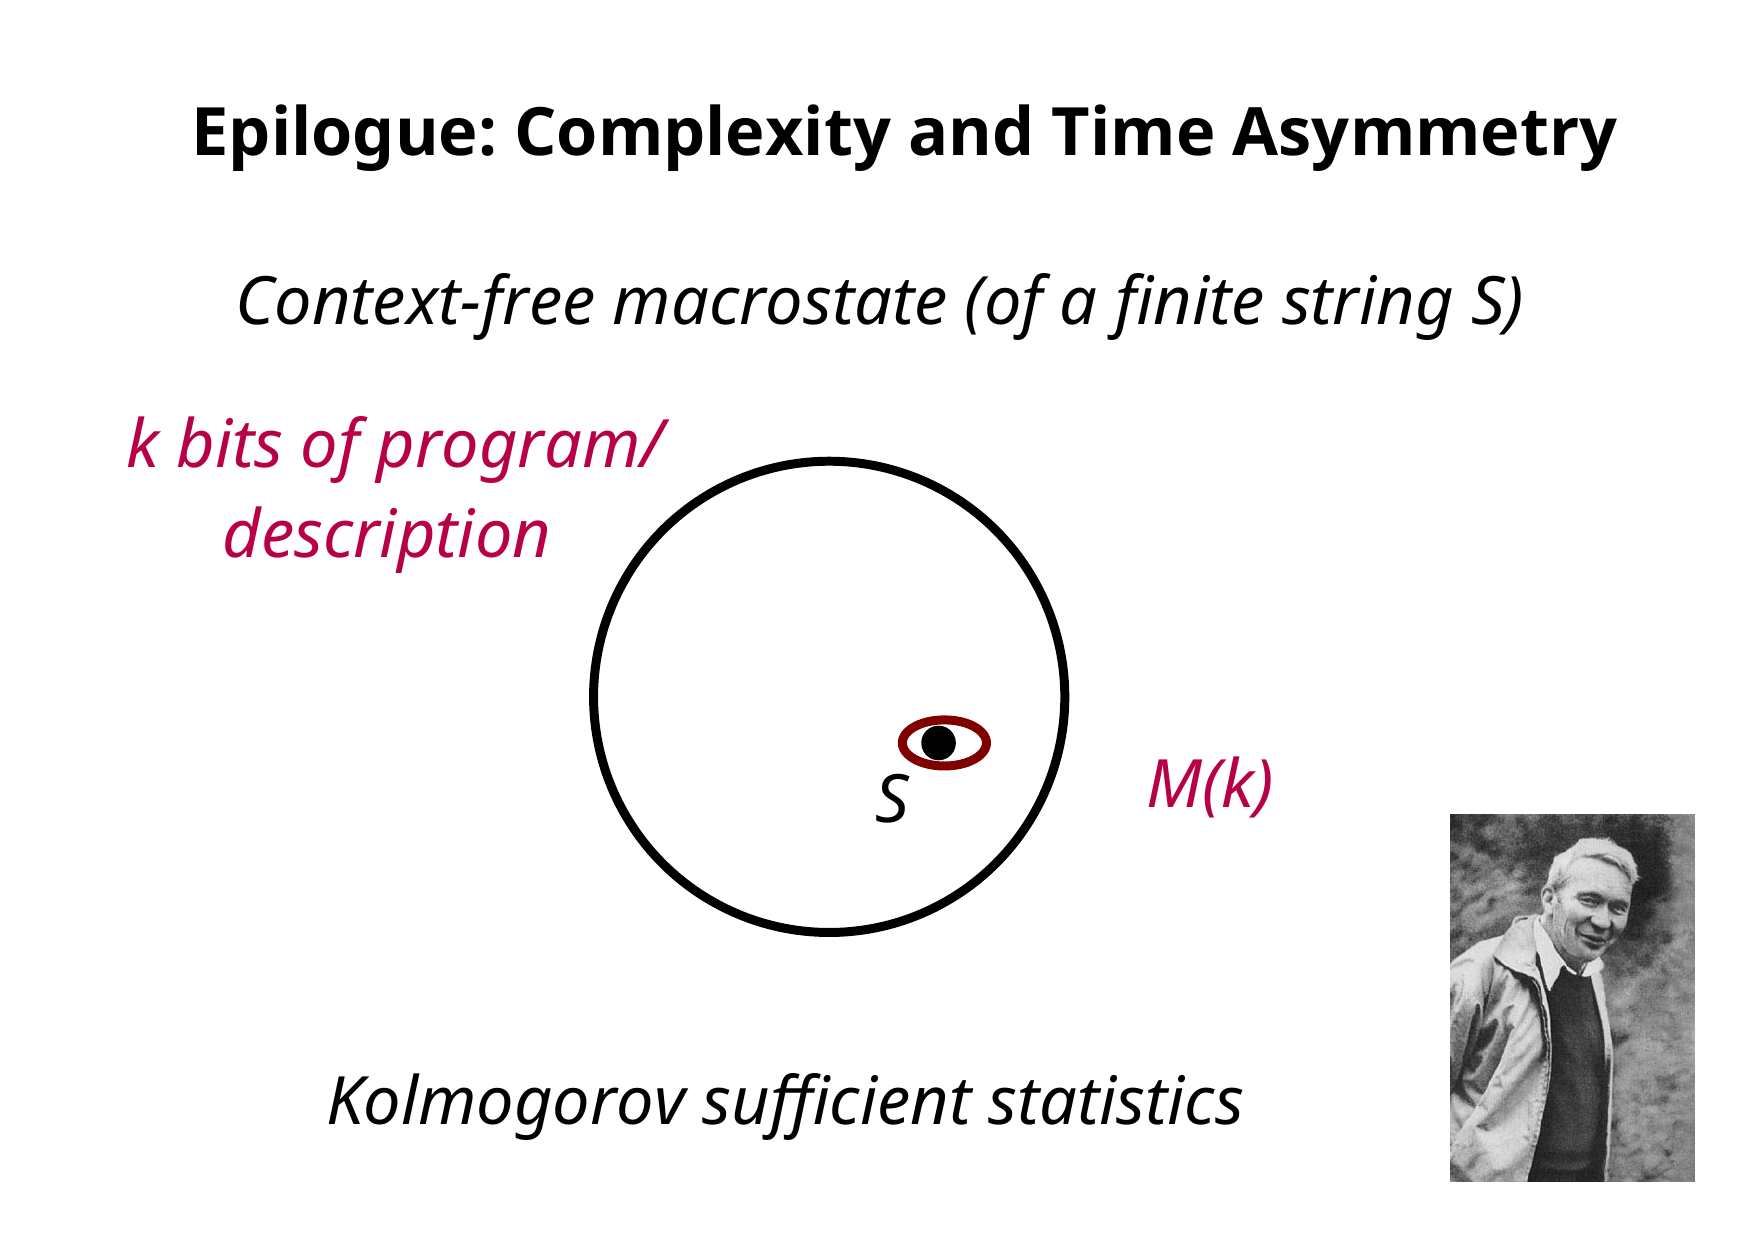

Epilogue: Complexity and Time Asymmetry
Context-free macrostate (of a finite string S)
 k bits of program/
description
M(k)
S
Kolmogorov sufficient statistics